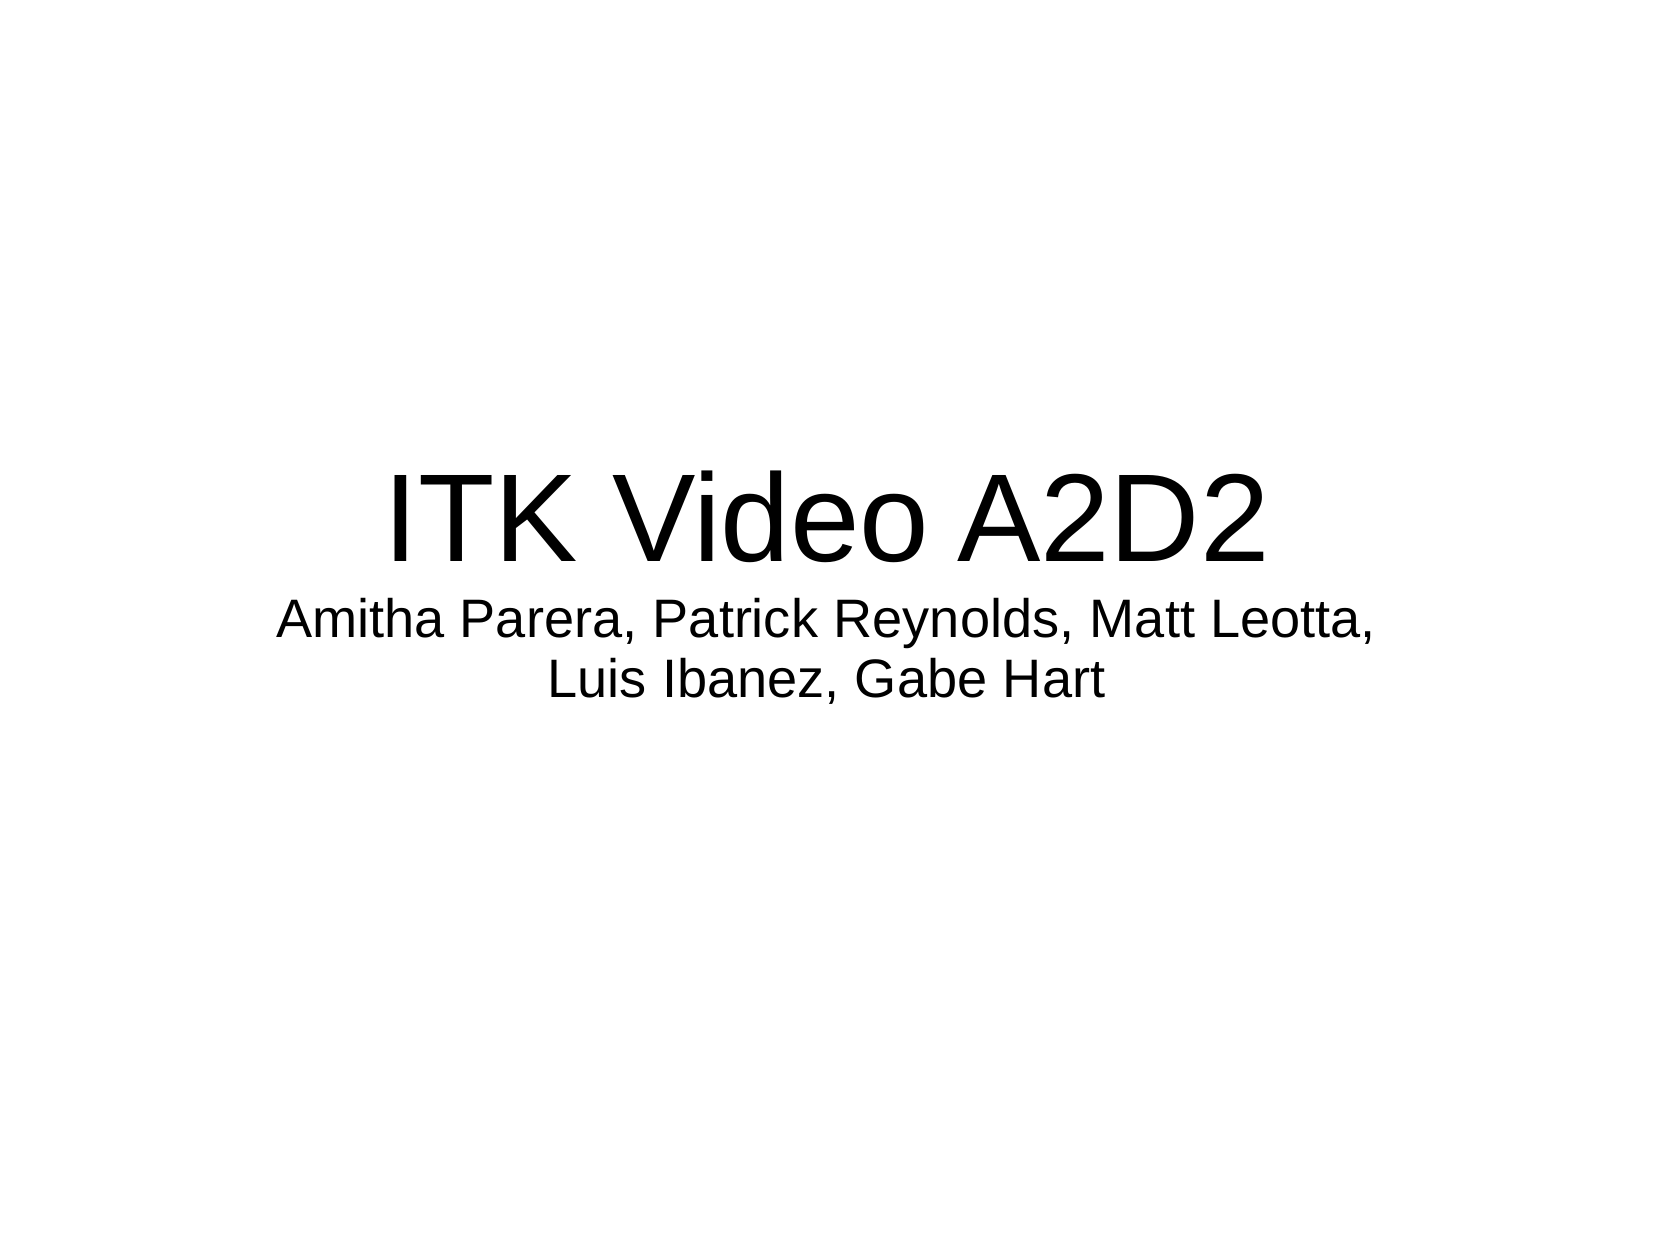

# ITK Video A2D2
Amitha Parera, Patrick Reynolds, Matt Leotta,
Luis Ibanez, Gabe Hart